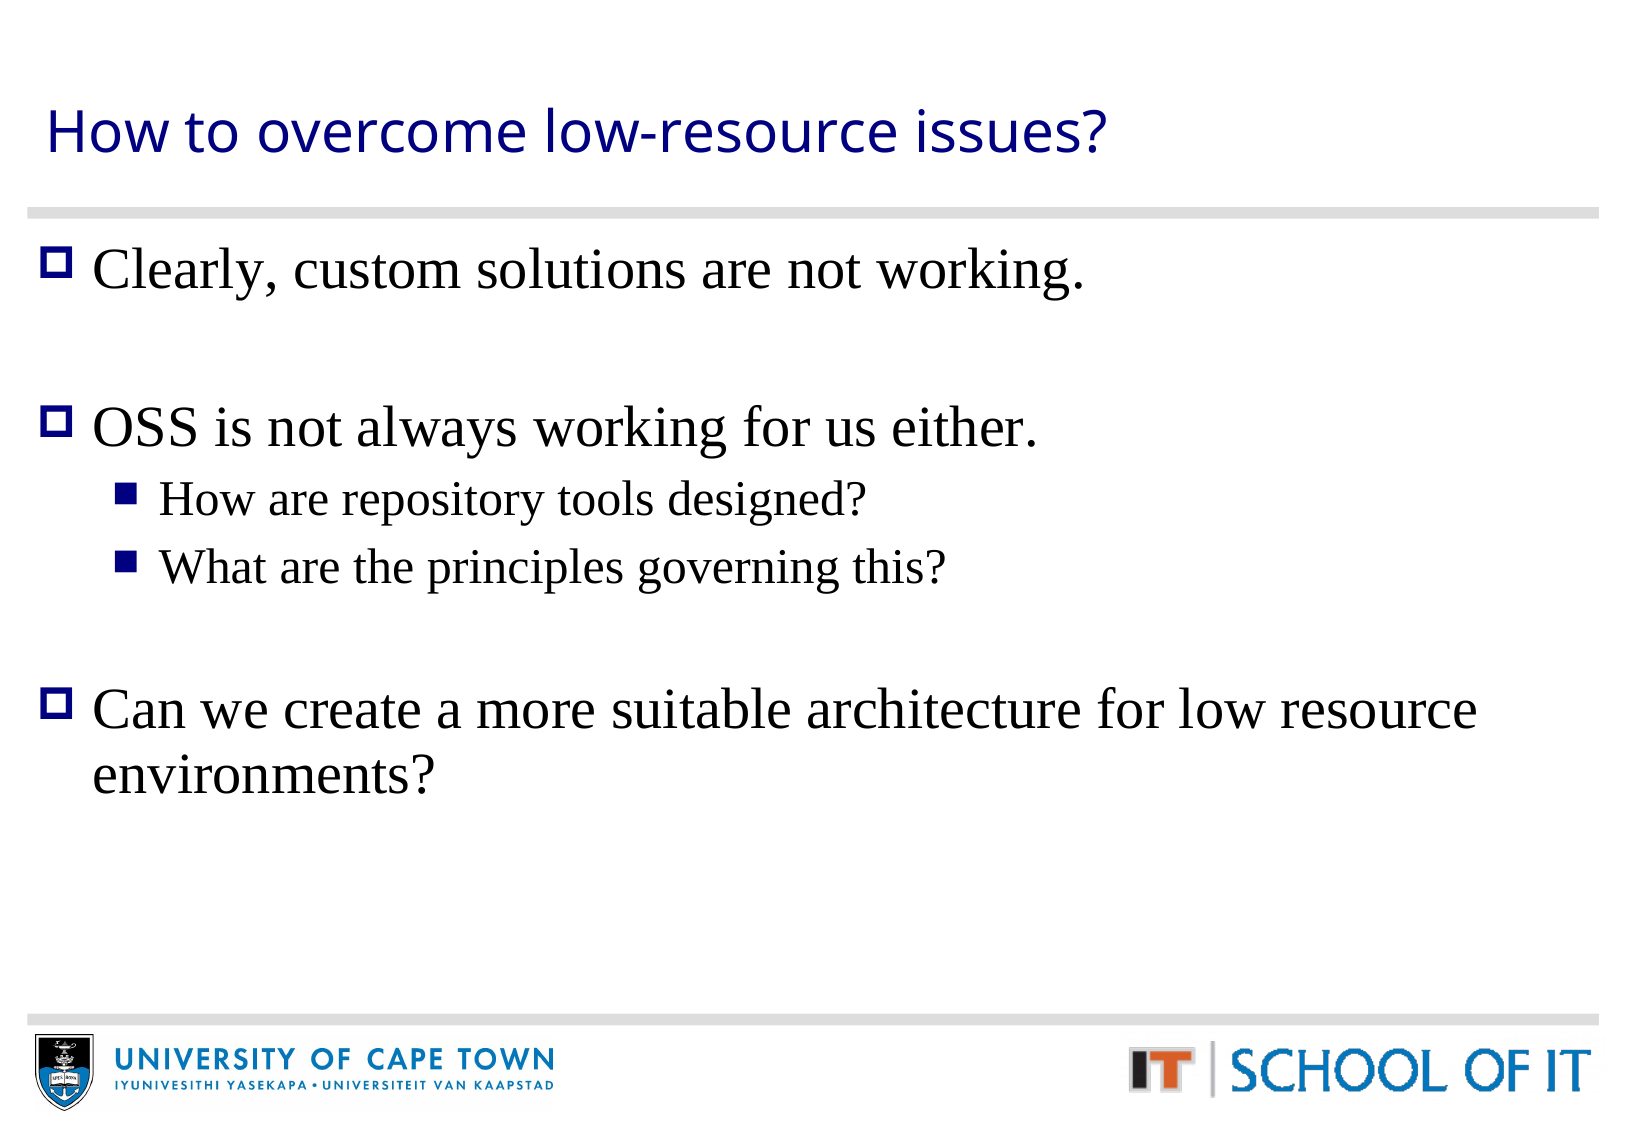

# How to overcome low-resource issues?
Clearly, custom solutions are not working.
OSS is not always working for us either.
How are repository tools designed?
What are the principles governing this?
Can we create a more suitable architecture for low resource environments?